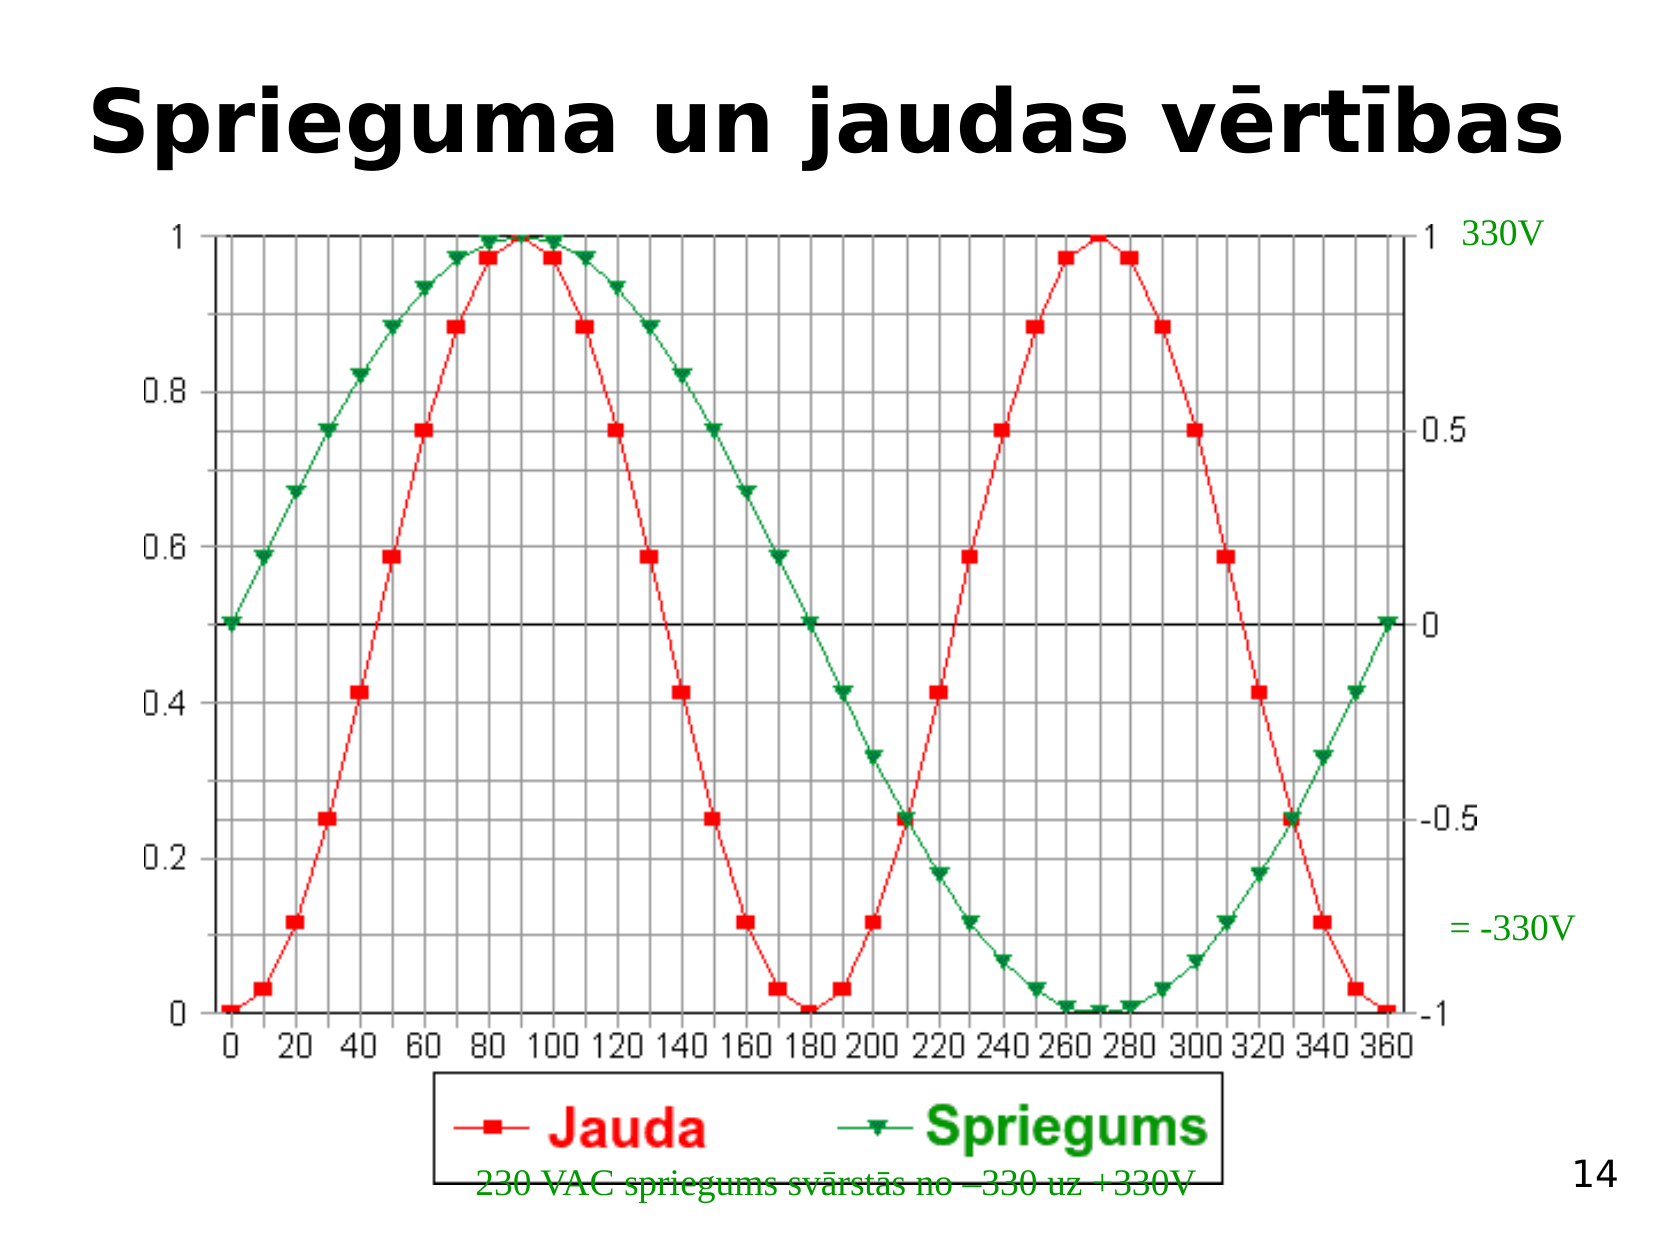

# Sprieguma un jaudas vērtības
330V
= -330V
230 VAC spriegums svārstās no –330 uz +330V